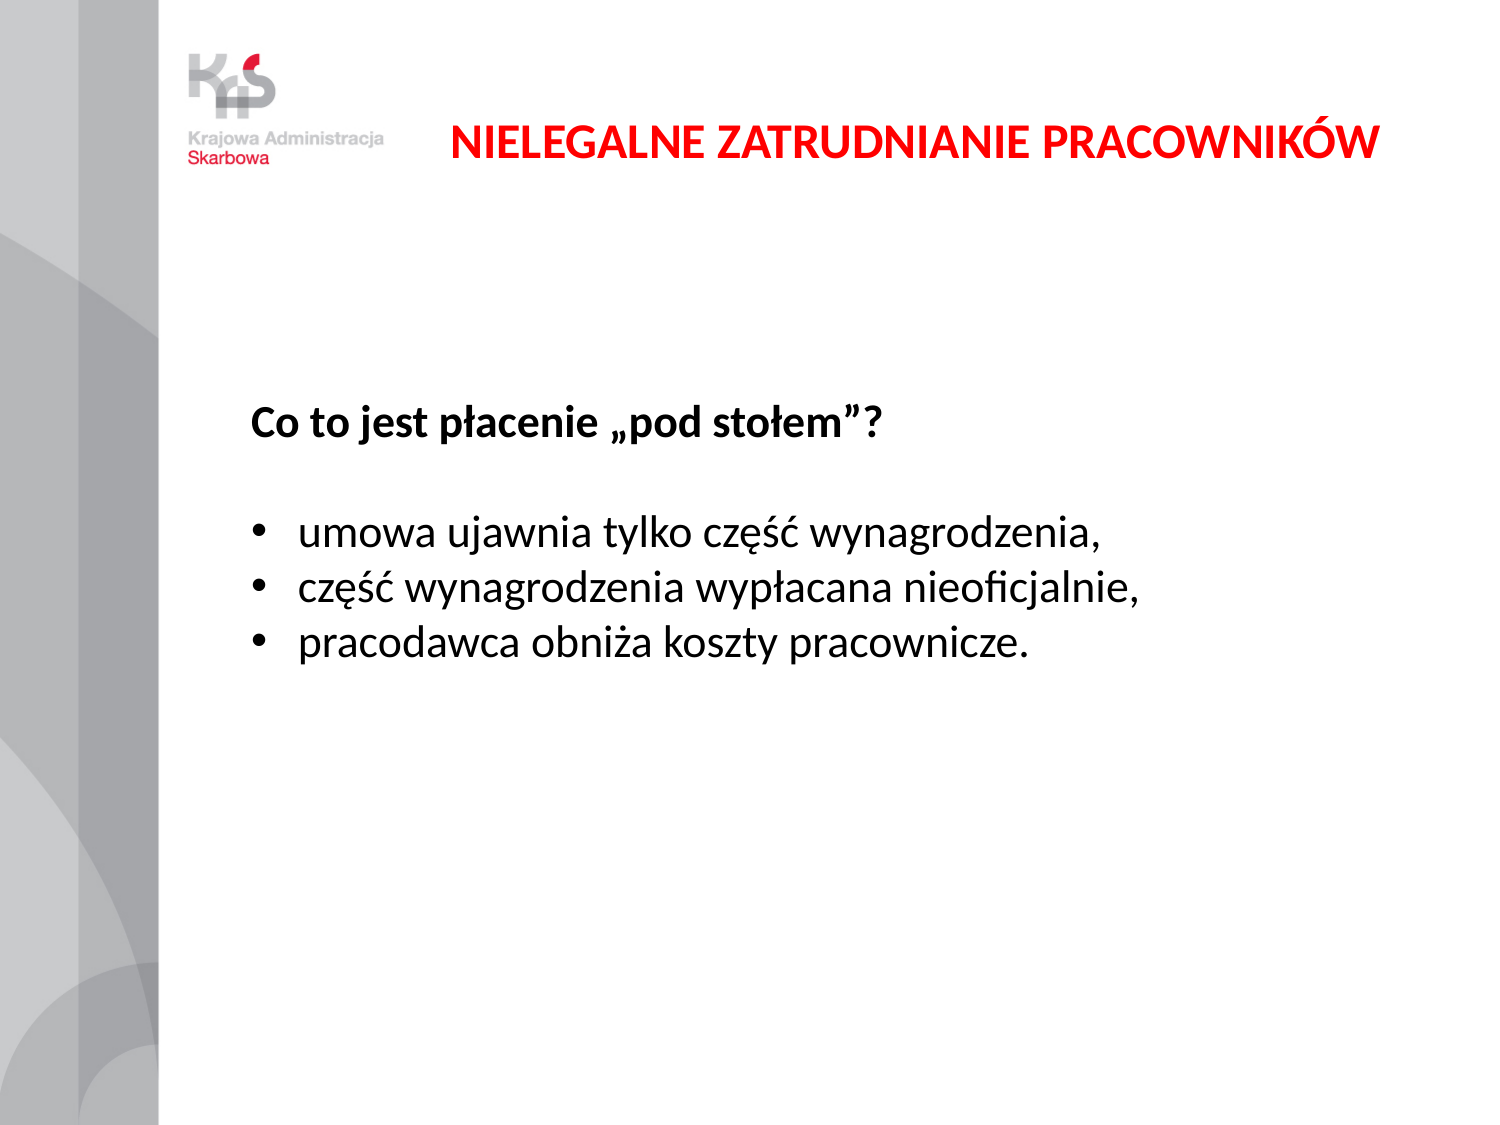

# NIELEGALNE ZATRUDNIANIE PRACOWNIKÓW
Co to jest płacenie „pod stołem”?
umowa ujawnia tylko część wynagrodzenia,
część wynagrodzenia wypłacana nieoficjalnie,
pracodawca obniża koszty pracownicze.